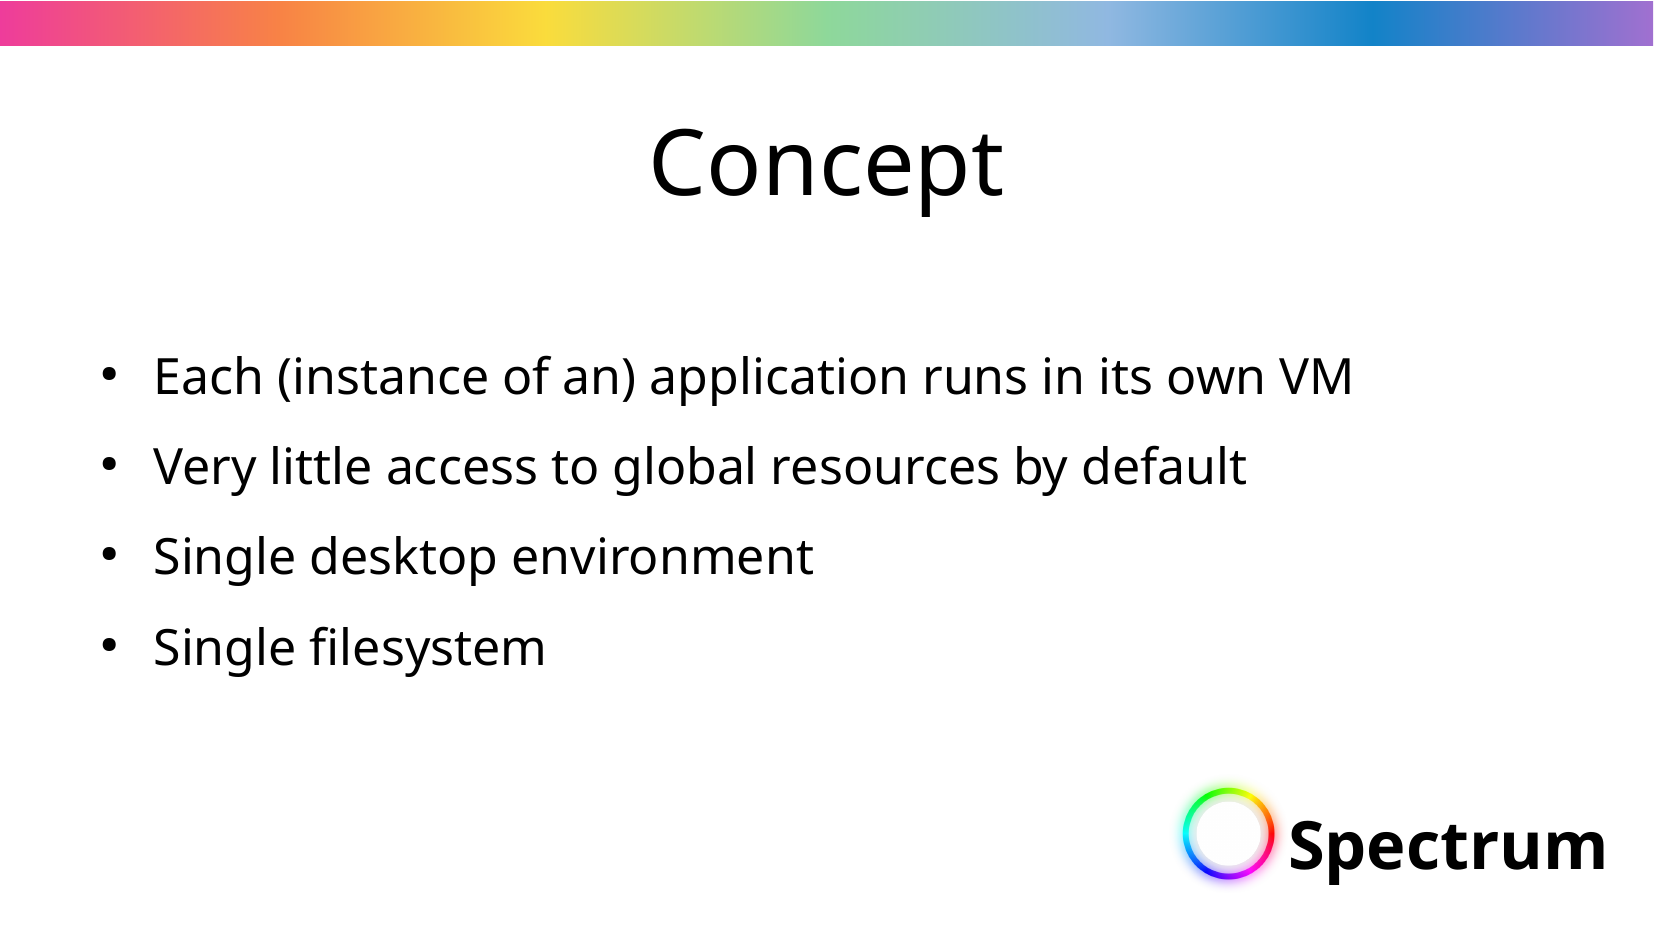

# Concept
Each (instance of an) application runs in its own VM
Very little access to global resources by default
Single desktop environment
Single filesystem